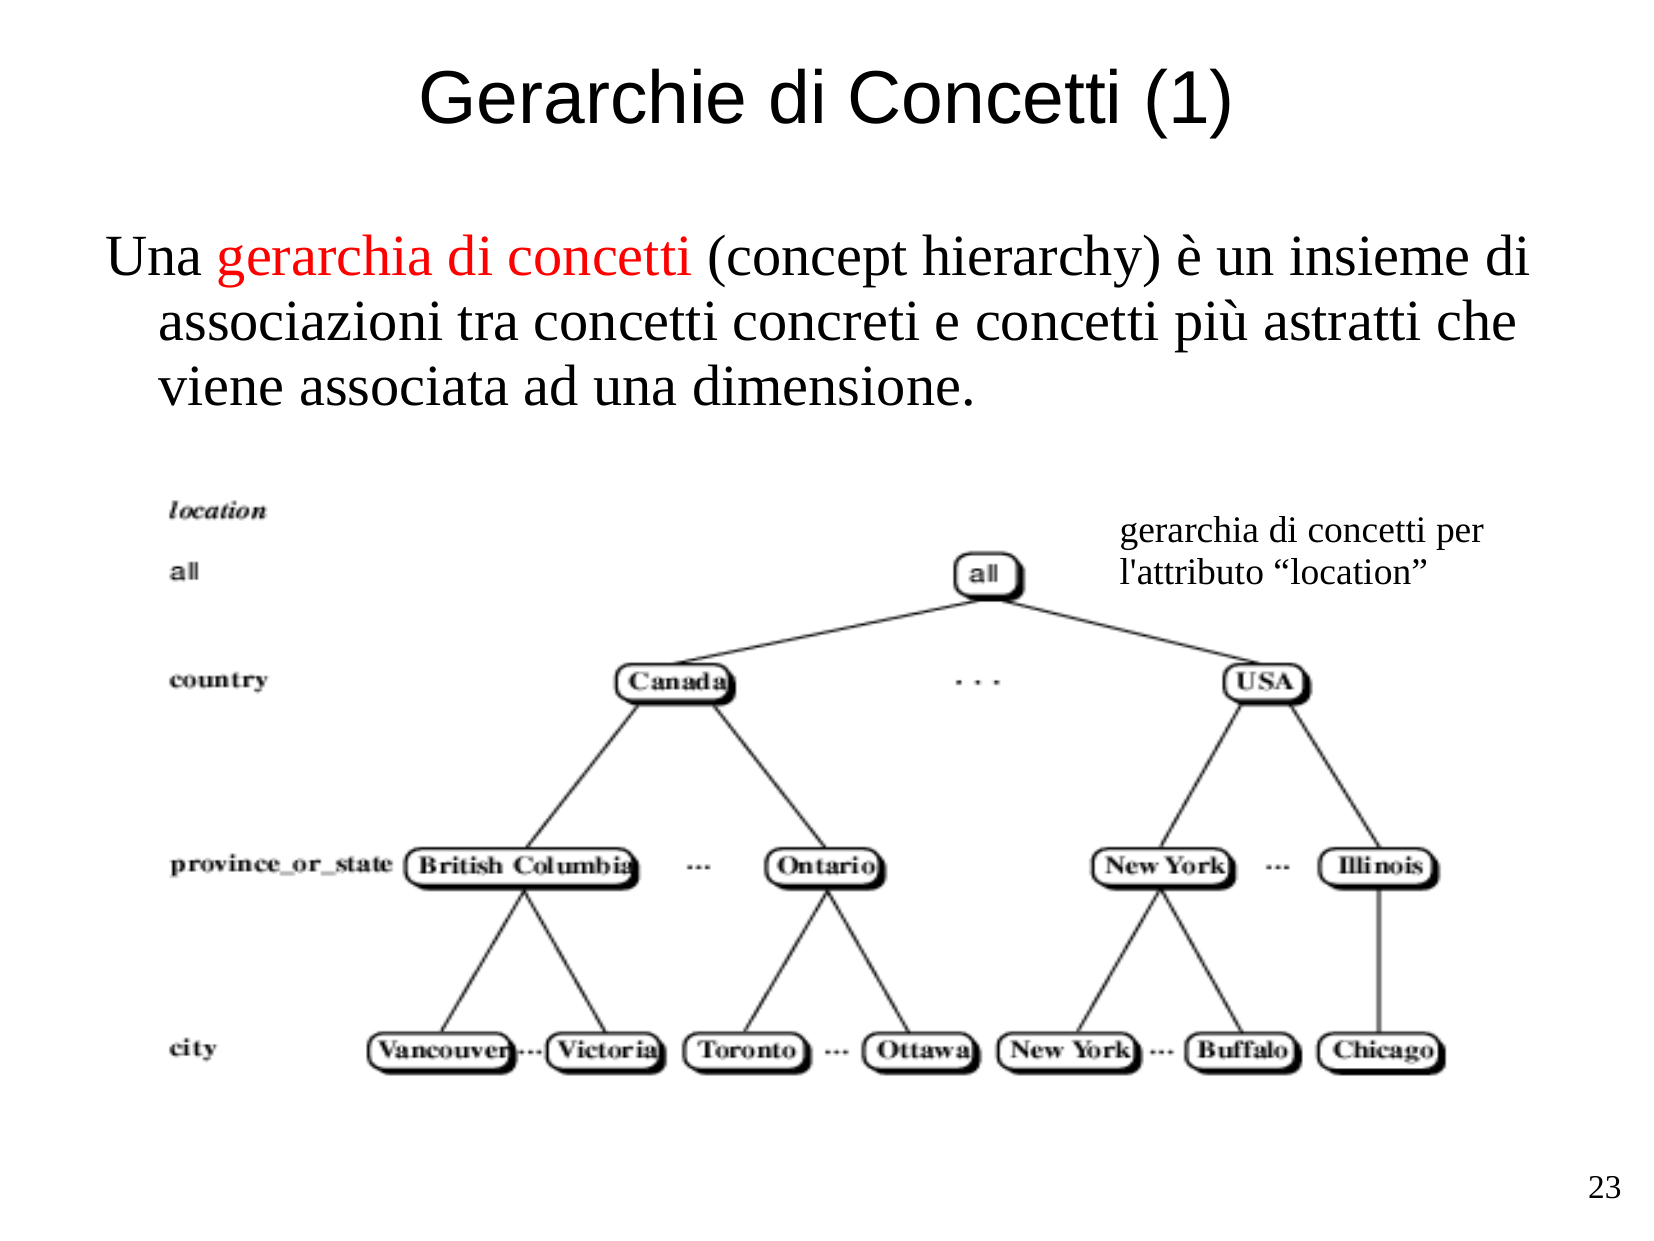

# Gerarchie di Concetti (1)
Una gerarchia di concetti (concept hierarchy) è un insieme di associazioni tra concetti concreti e concetti più astratti che viene associata ad una dimensione.
gerarchia di concetti per l'attributo “location”